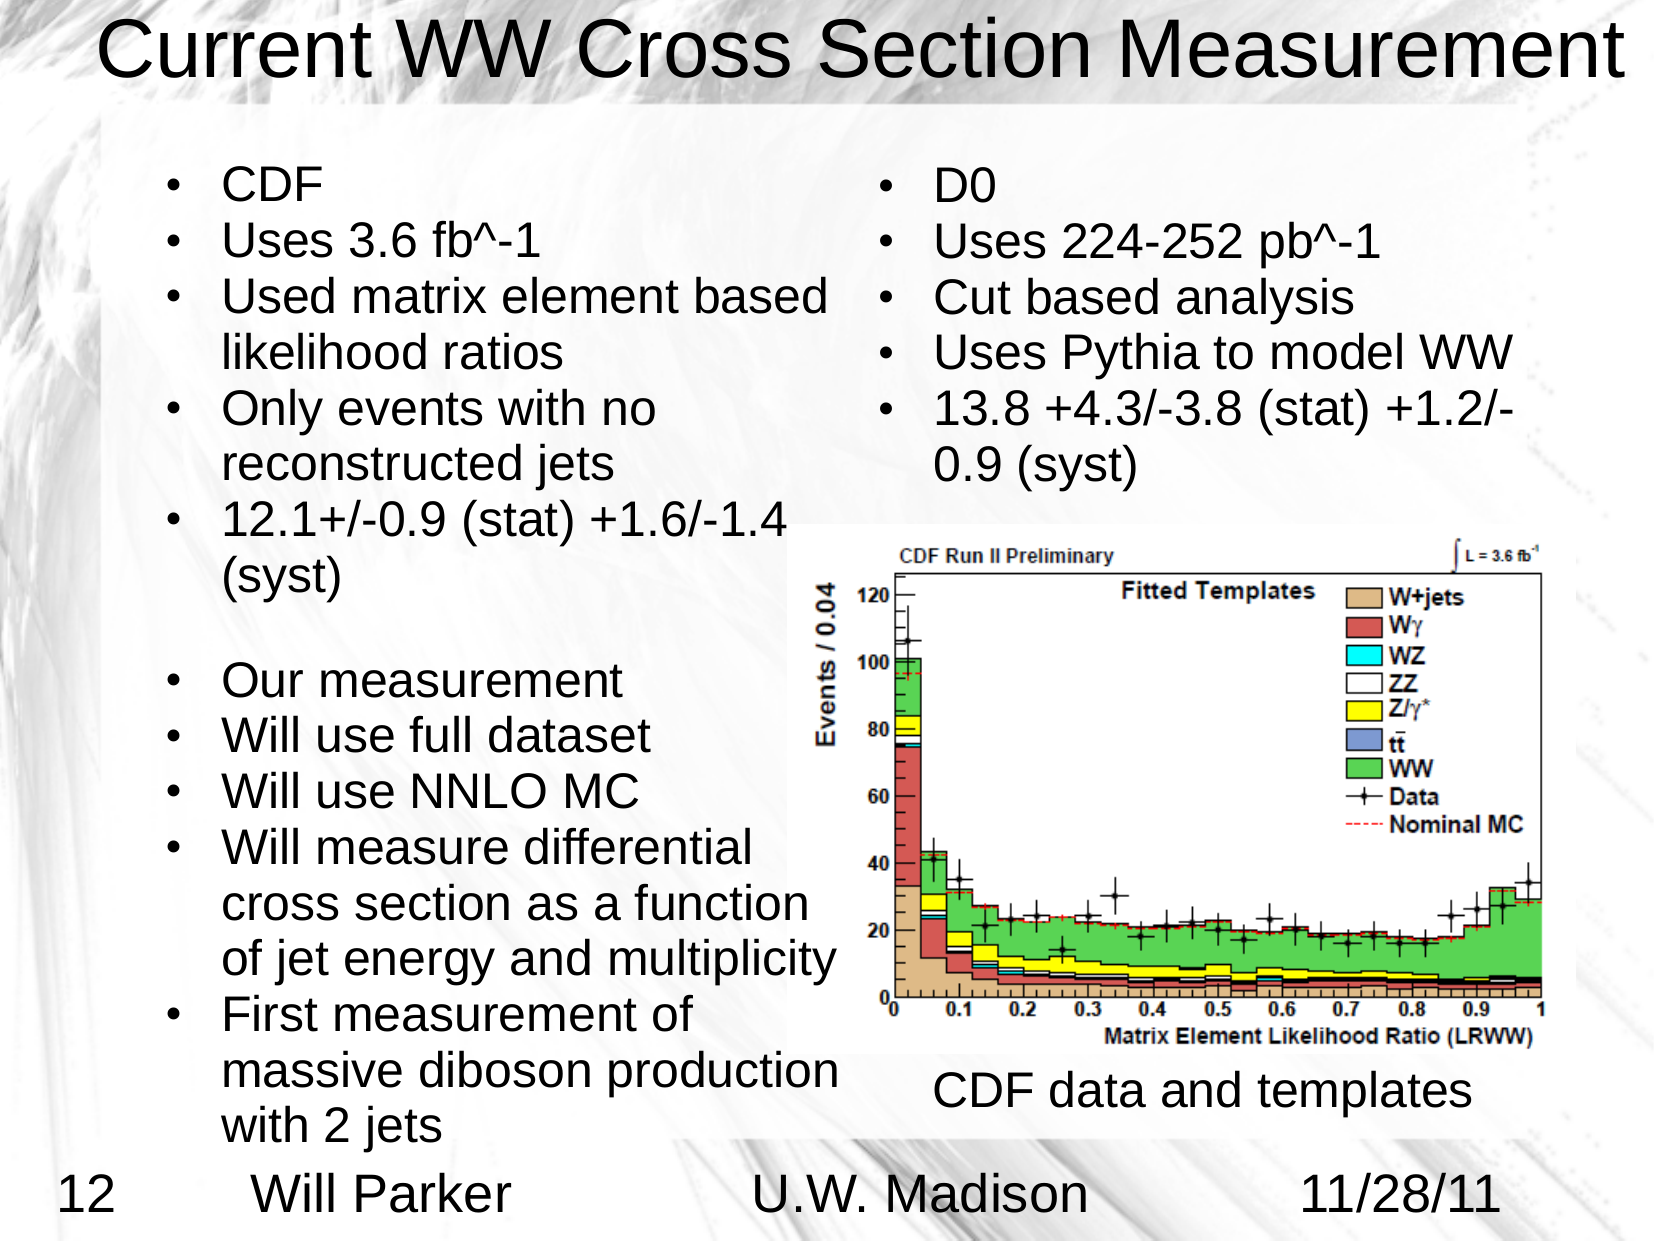

# Current WW Cross Section Measurement
CDF
Uses 3.6 fb^-1
Used matrix element based likelihood ratios
Only events with no reconstructed jets
12.1+/-0.9 (stat) +1.6/-1.4 (syst)
D0
Uses 224-252 pb^-1
Cut based analysis
Uses Pythia to model WW
13.8 +4.3/-3.8 (stat) +1.2/-0.9 (syst)
Our measurement
Will use full dataset
Will use NNLO MC
Will measure differential cross section as a function of jet energy and multiplicity
First measurement of massive diboson production with 2 jets
CDF data and templates
12
 Will Parker U.W. Madison 11/28/11